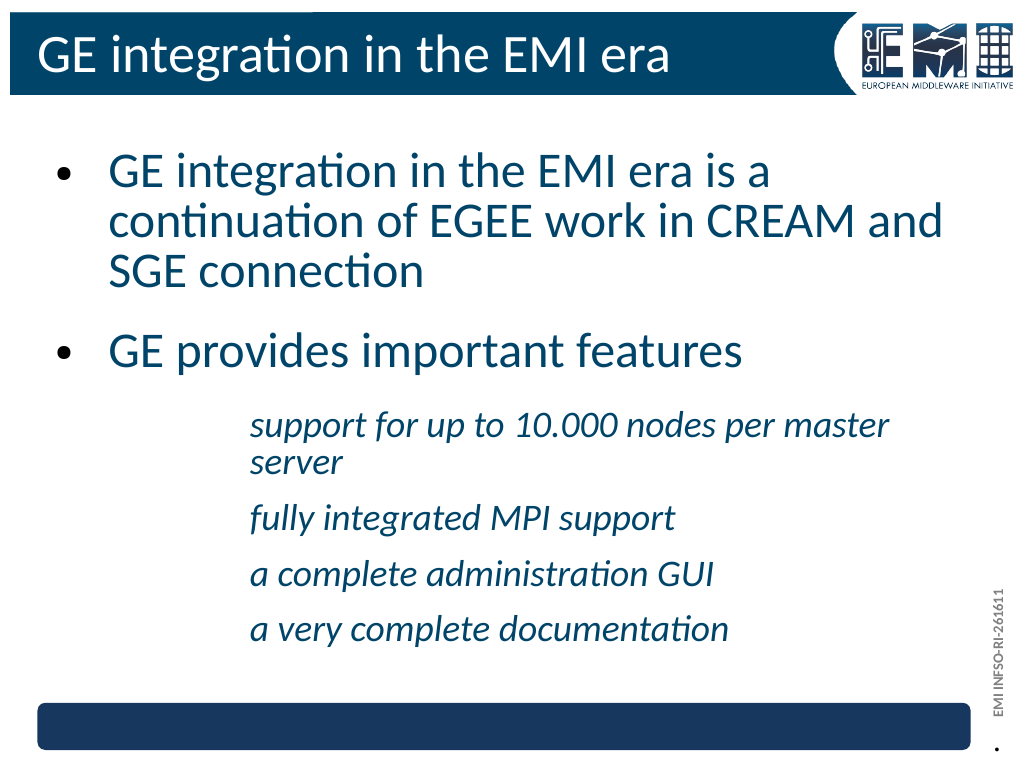

# GE integration in the EMI era
GE integration in the EMI era is a continuation of EGEE work in CREAM and SGE connection
GE provides important features
support for up to 10.000 nodes per master server
fully integrated MPI support
a complete administration GUI
a very complete documentation